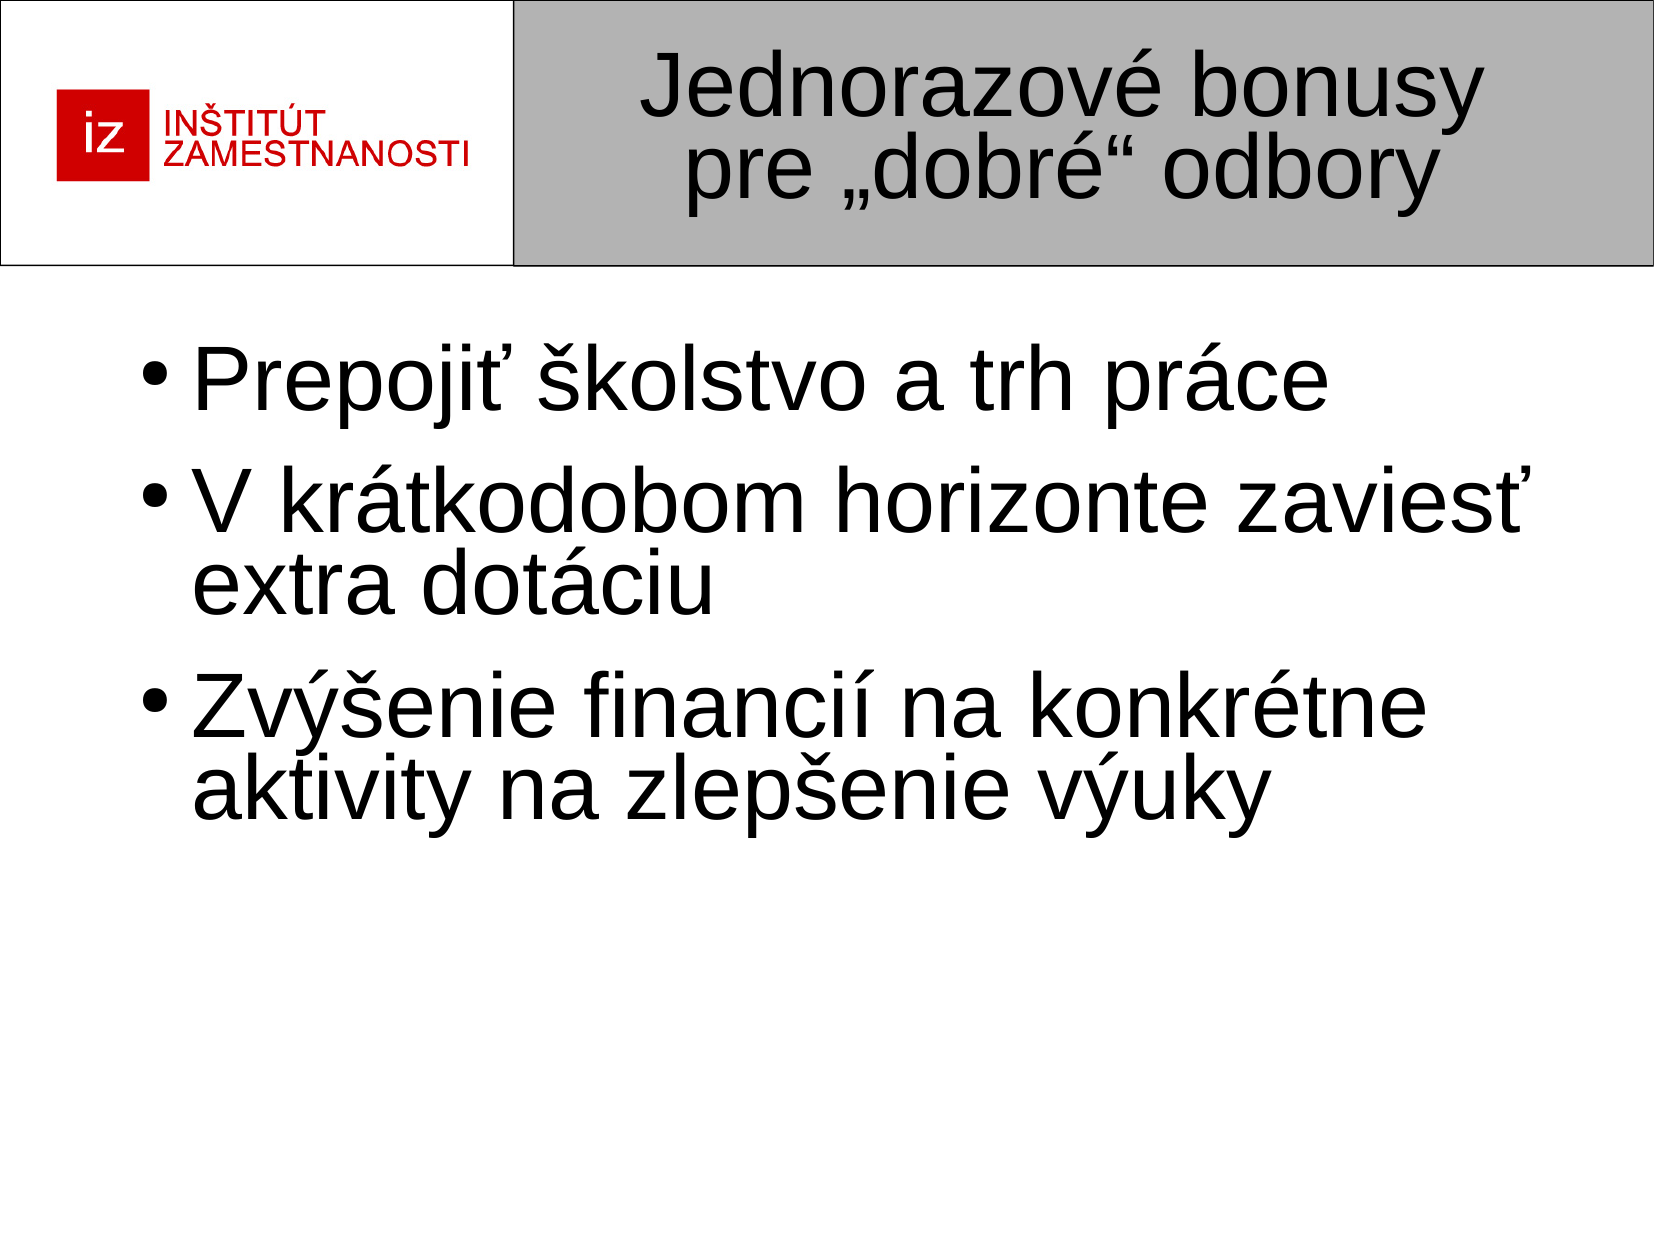

# Jednorazové bonusy pre „dobré“ odbory
Prepojiť školstvo a trh práce
V krátkodobom horizonte zaviesť extra dotáciu
Zvýšenie financií na konkrétne aktivity na zlepšenie výuky